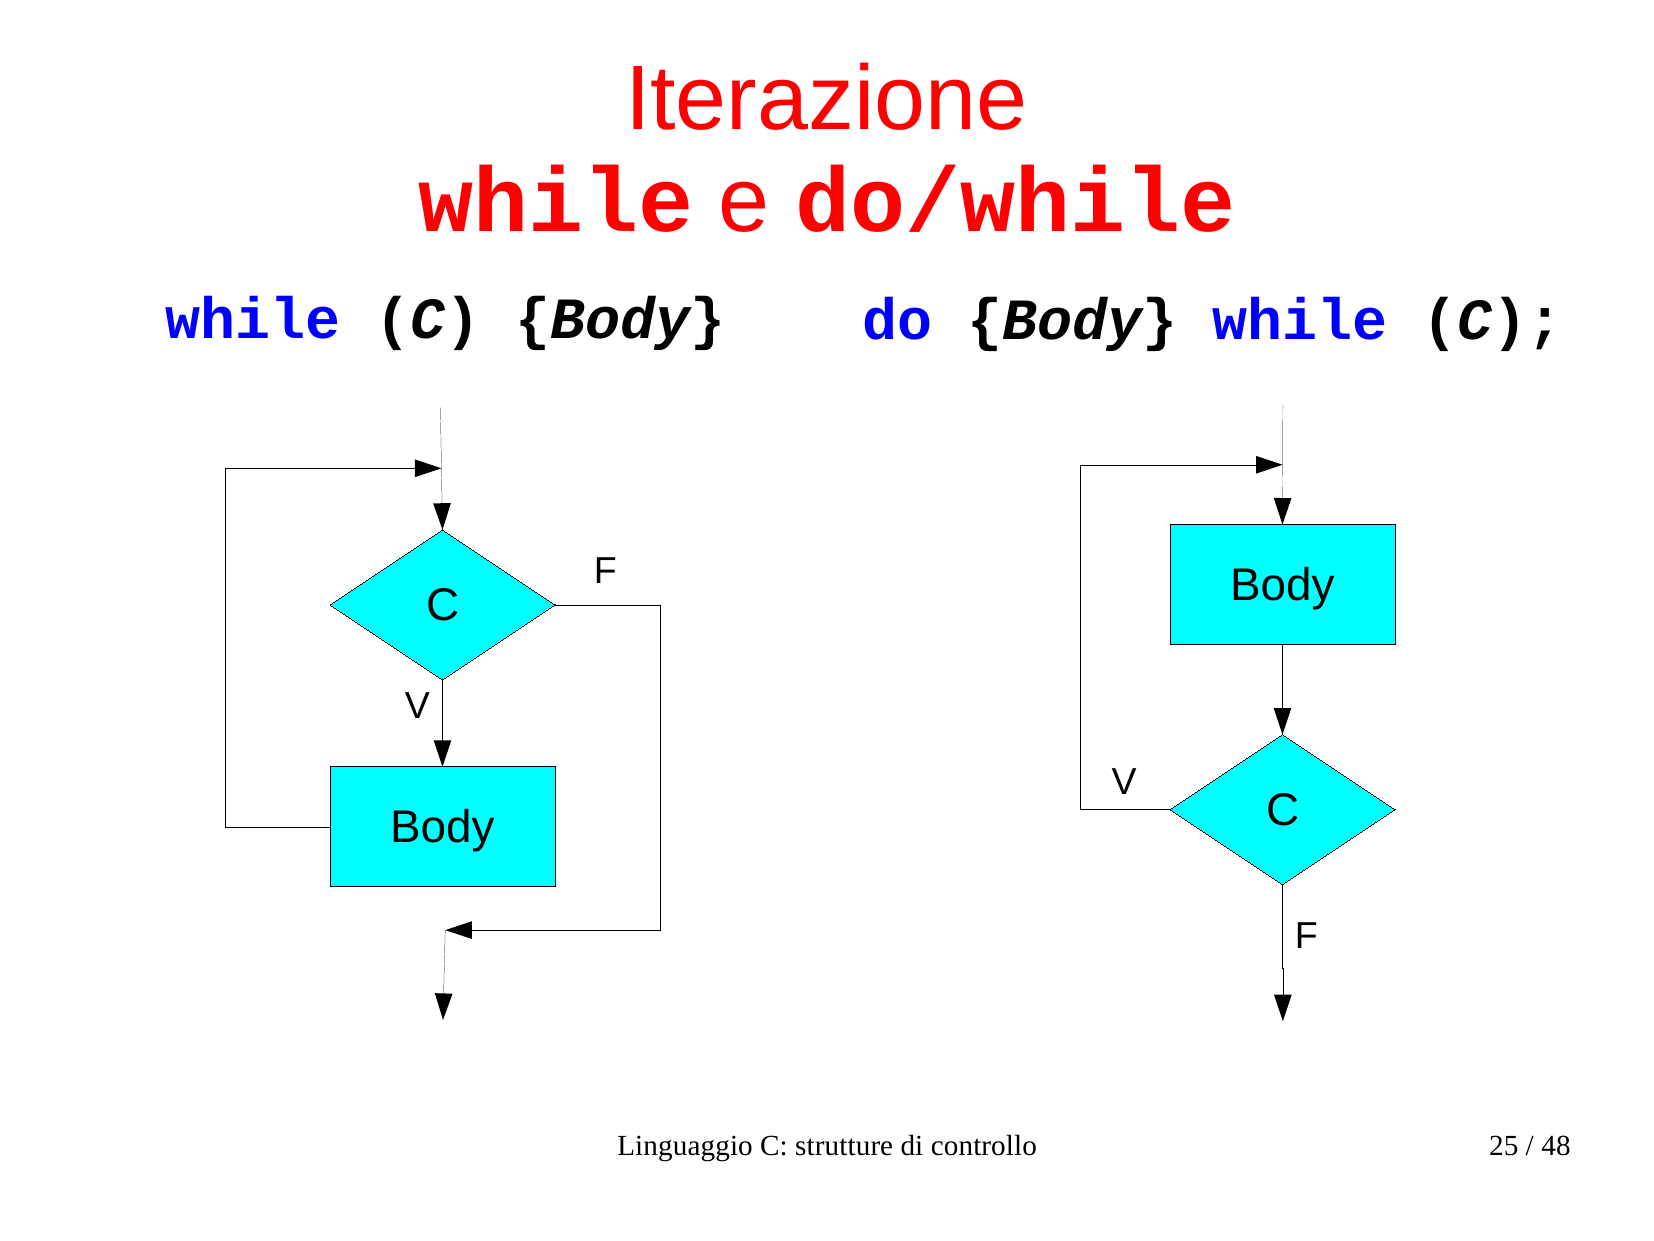

# Iterazione while e do/while
while (C) {Body}
do {Body} while (C);
Body
C
F
V
C
V
Body
F
Linguaggio C: strutture di controllo
25